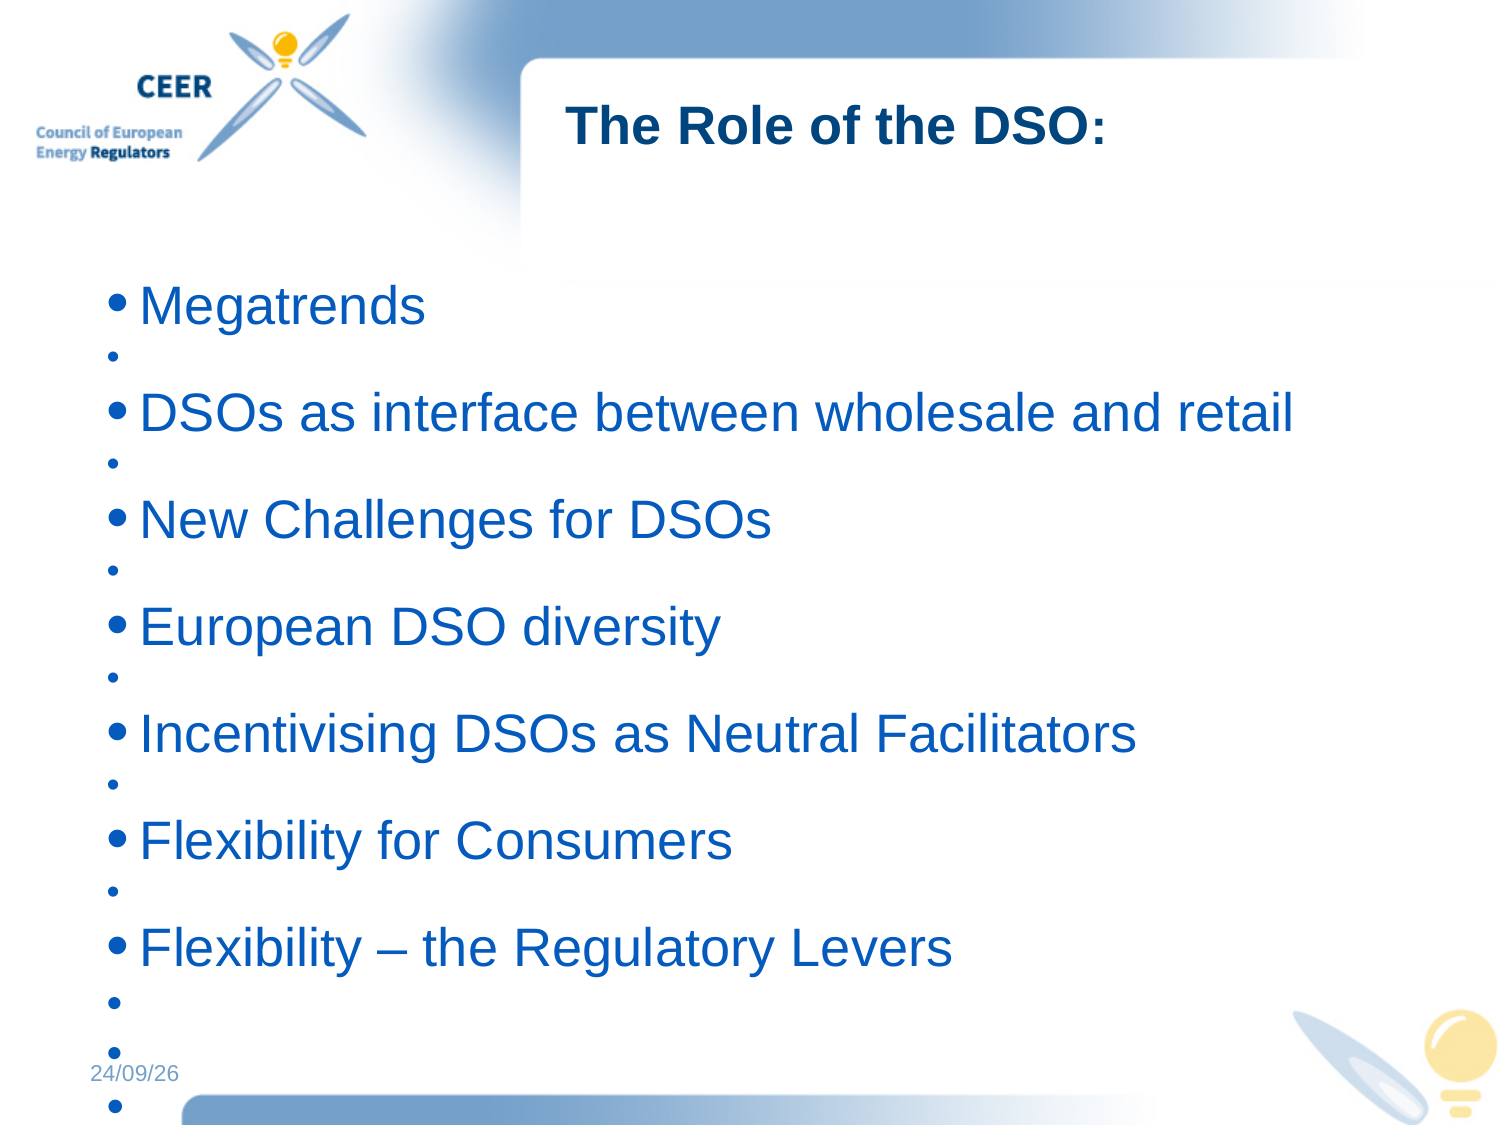

# The Role of the DSO:
Megatrends
DSOs as interface between wholesale and retail
New Challenges for DSOs
European DSO diversity
Incentivising DSOs as Neutral Facilitators
Flexibility for Consumers
Flexibility – the Regulatory Levers